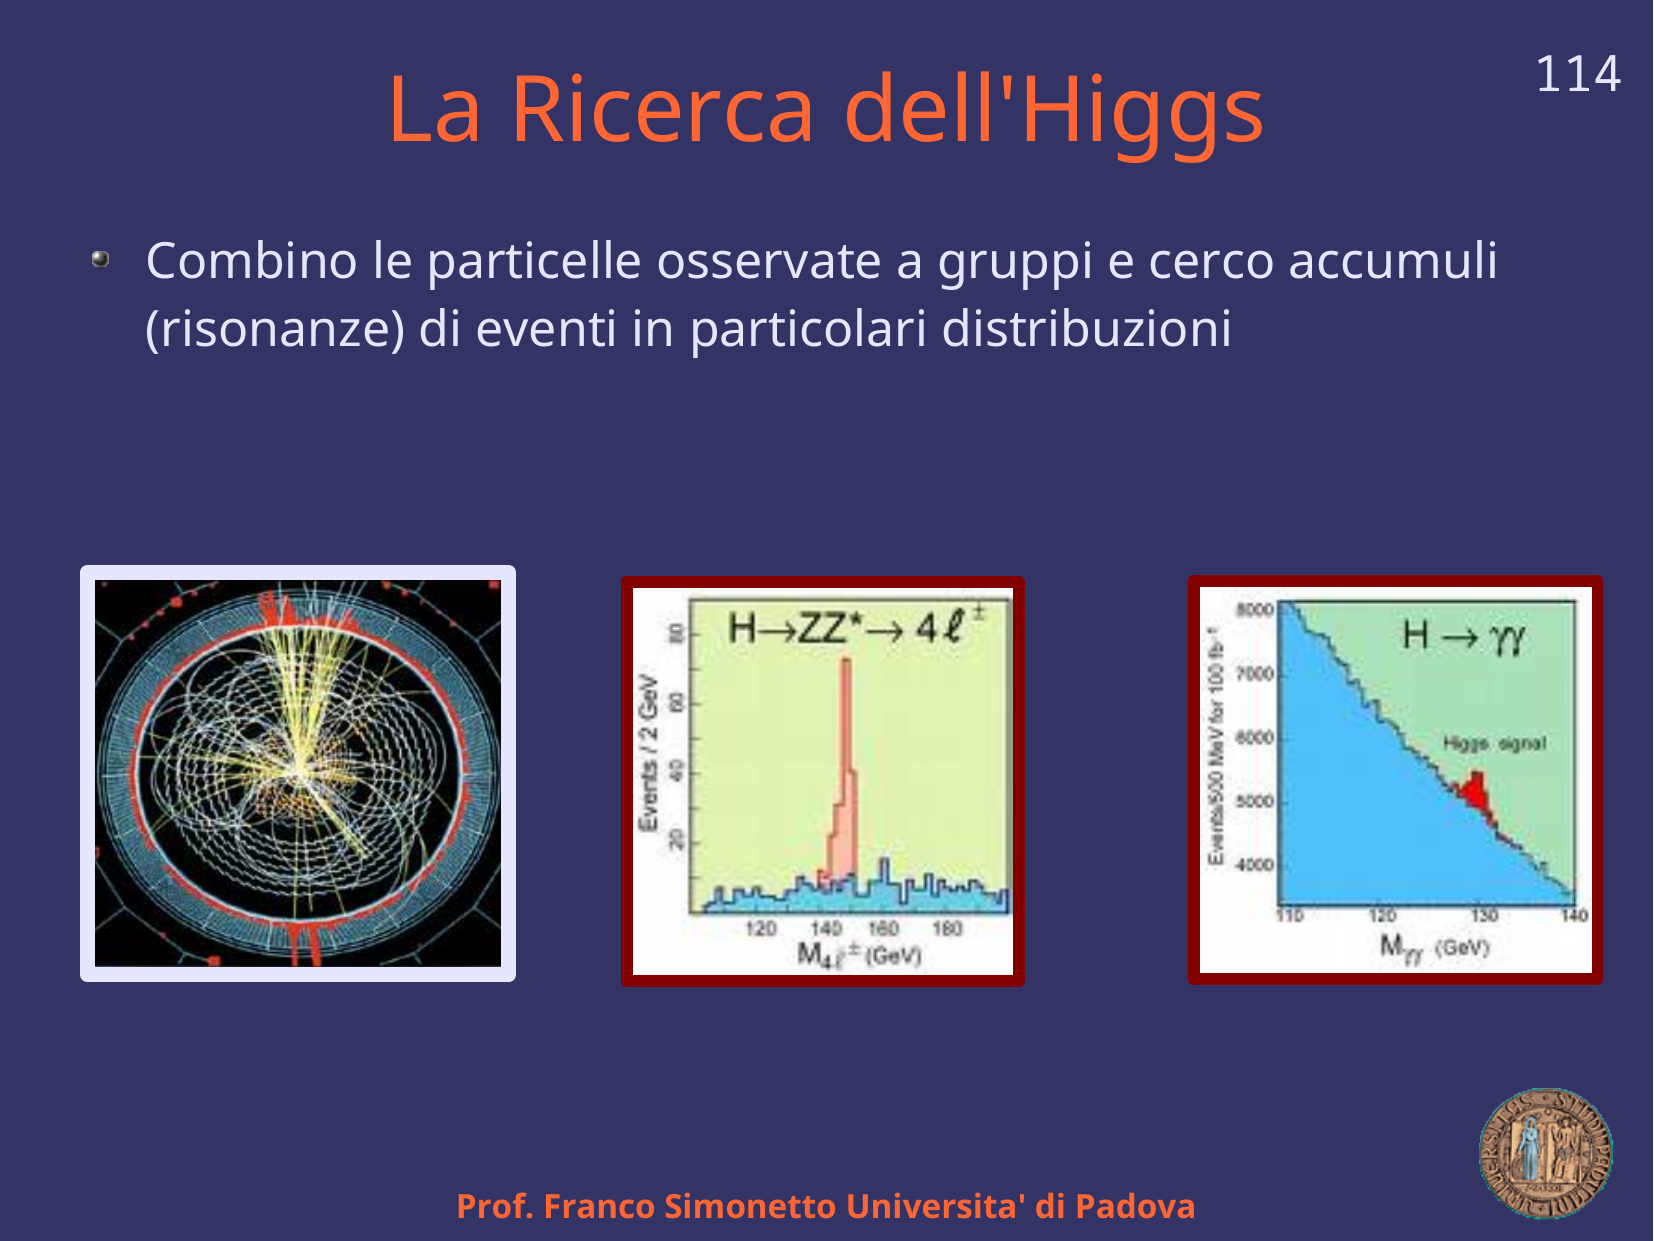

114
# La Ricerca dell'Higgs
Combino le particelle osservate a gruppi e cerco accumuli (risonanze) di eventi in particolari distribuzioni